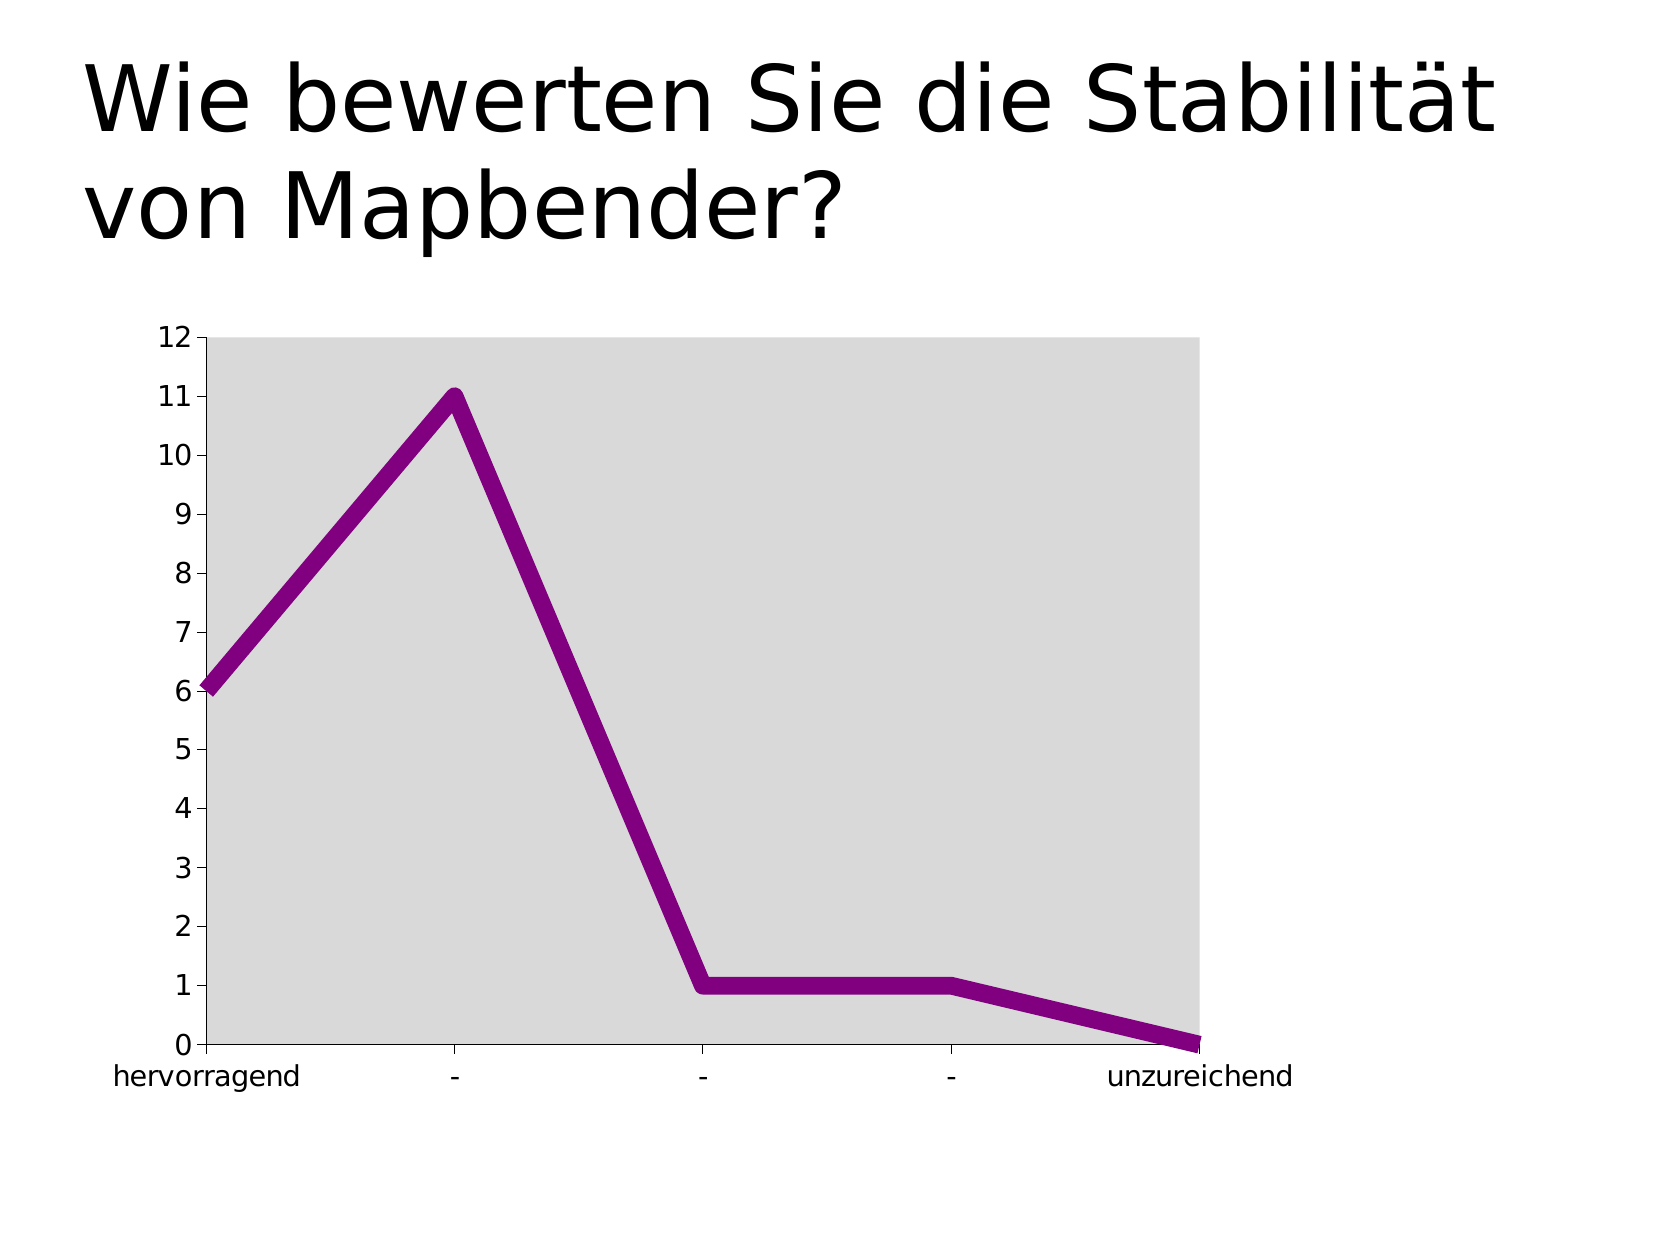

# Wie bewerten Sie die Stabilität von Mapbender?
### Chart
| Category | Stabilität |
|---|---|
| hervorragend | 6.0 |
| - | 11.0 |
| - | 1.0 |
| - | 1.0 |
| unzureichend | 0.0 |